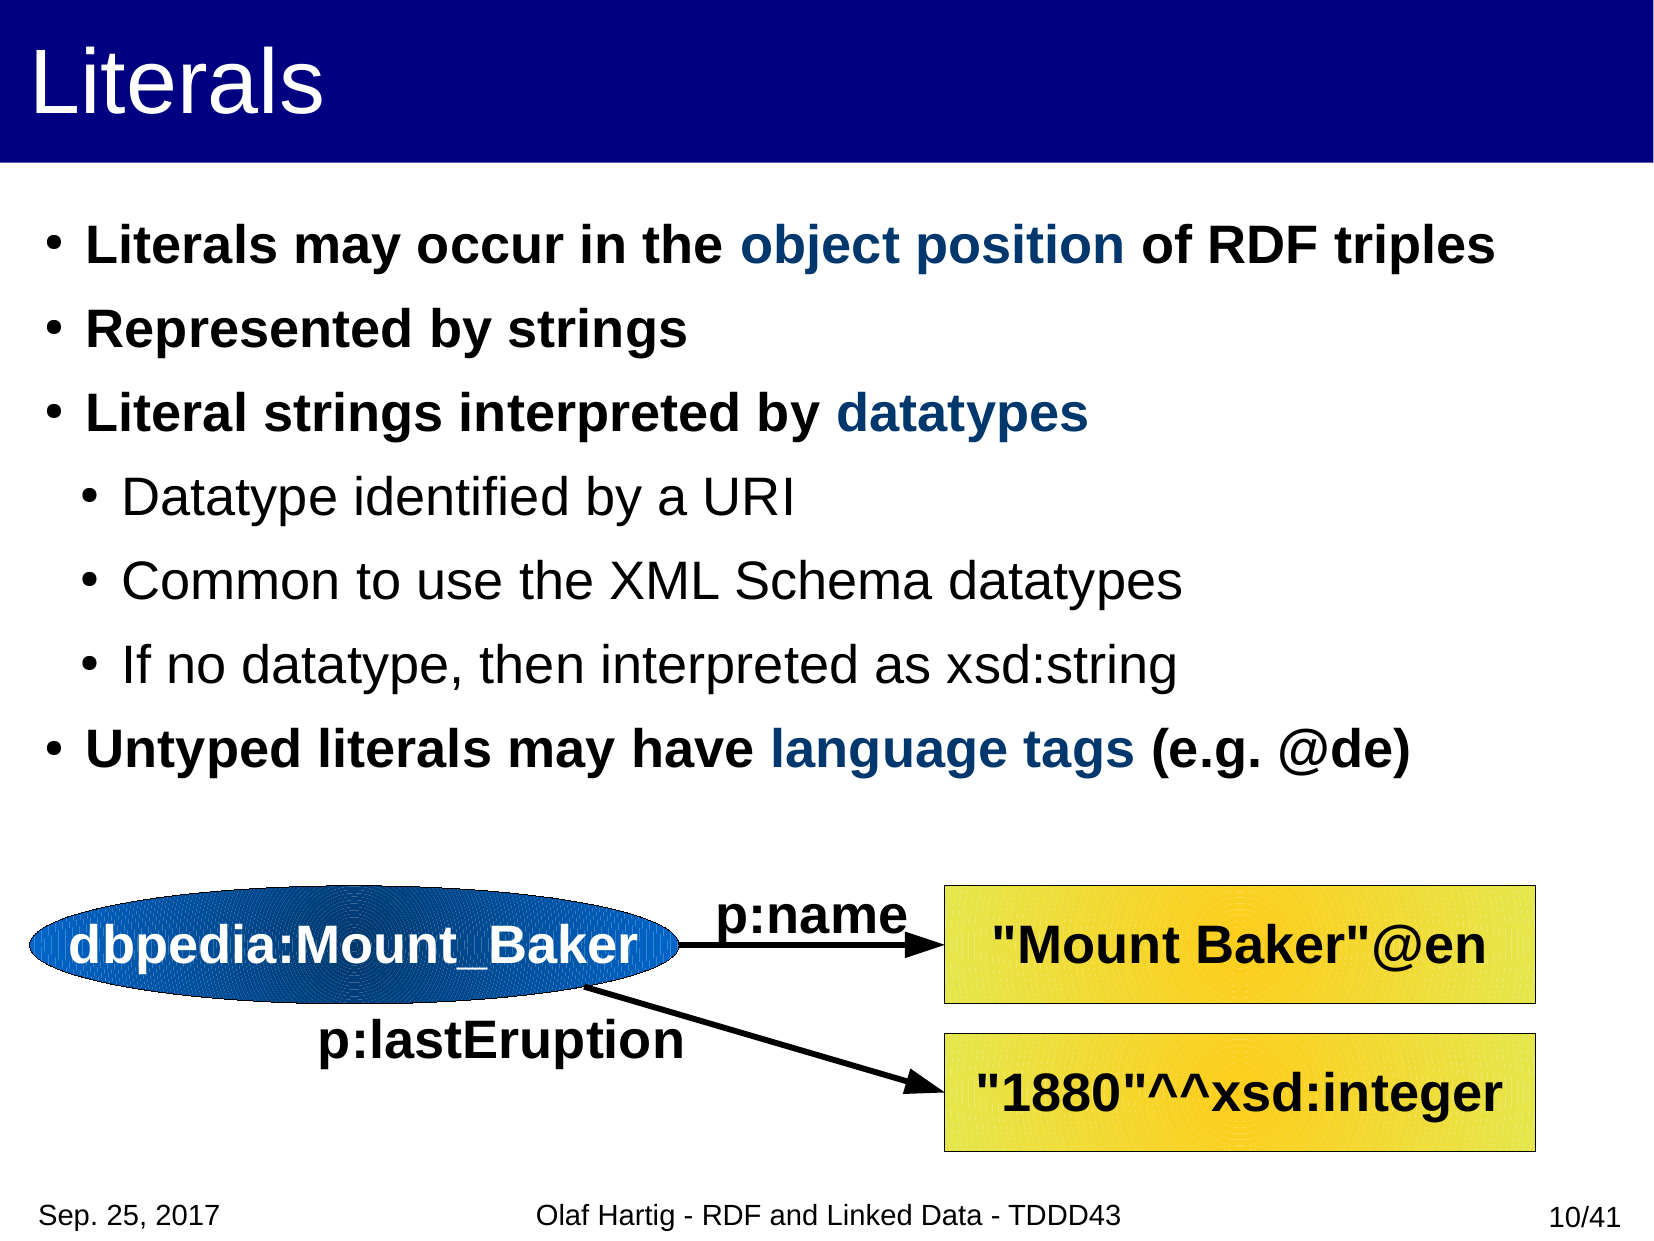

# Literals
Literals may occur in the object position of RDF triples
Represented by strings
Literal strings interpreted by datatypes
Datatype identified by a URI
Common to use the XML Schema datatypes
If no datatype, then interpreted as xsd:string
Untyped literals may have language tags (e.g. @de)
dbpedia:Mount_Baker
"Mount Baker"@en
"1880"^^xsd:integer
Sep. 25, 2017
Olaf Hartig - RDF and Linked Data - TDDD43
10